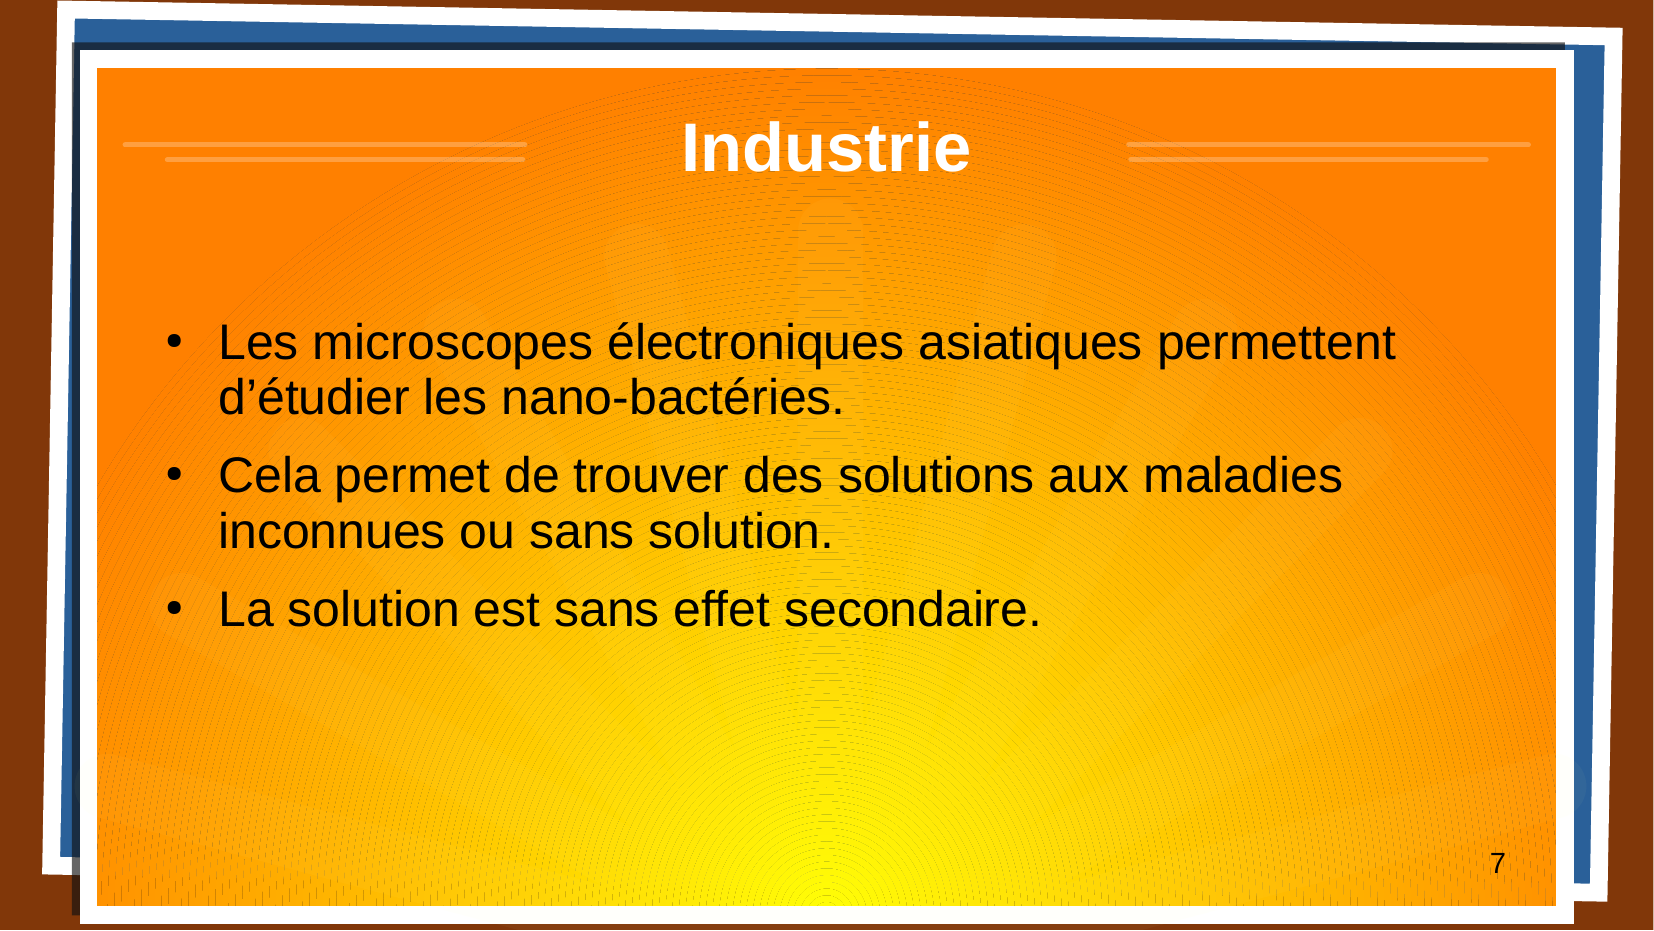

# Industrie
Les microscopes électroniques asiatiques permettent d’étudier les nano-bactéries.
Cela permet de trouver des solutions aux maladies inconnues ou sans solution.
La solution est sans effet secondaire.
7